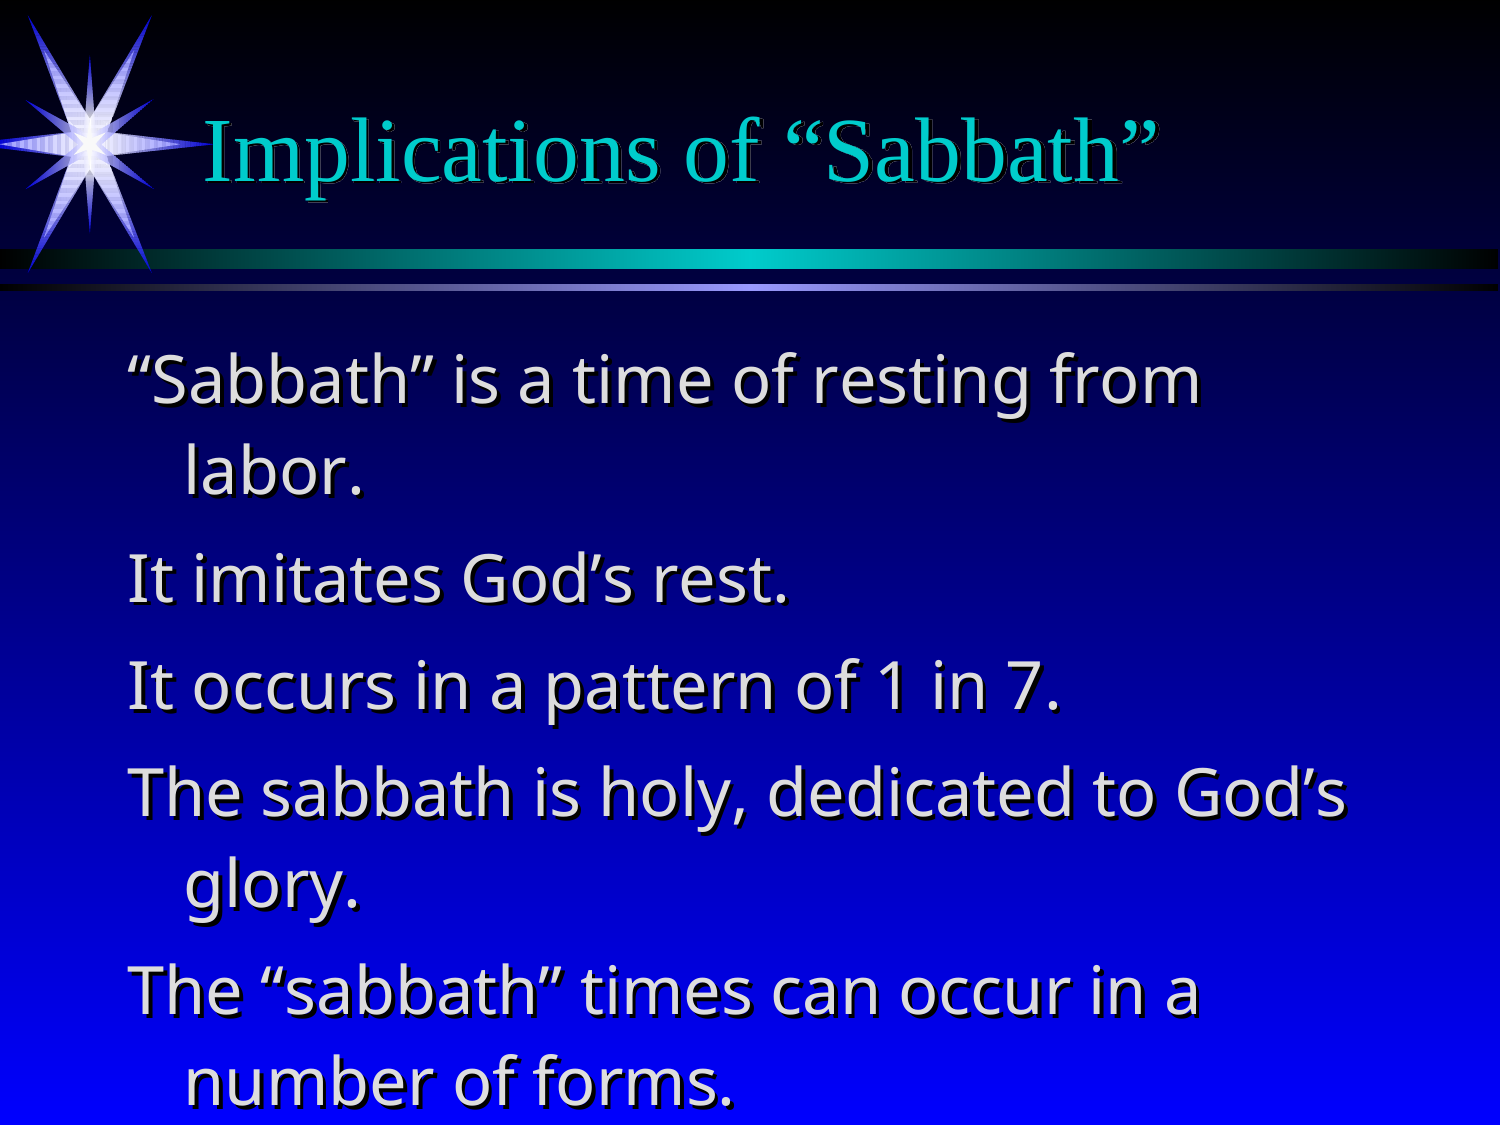

# Implications of “Sabbath”
“Sabbath” is a time of resting from labor.
It imitates God’s rest.
It occurs in a pattern of 1 in 7.
The sabbath is holy, dedicated to God’s glory.
The “sabbath” times can occur in a number of forms.